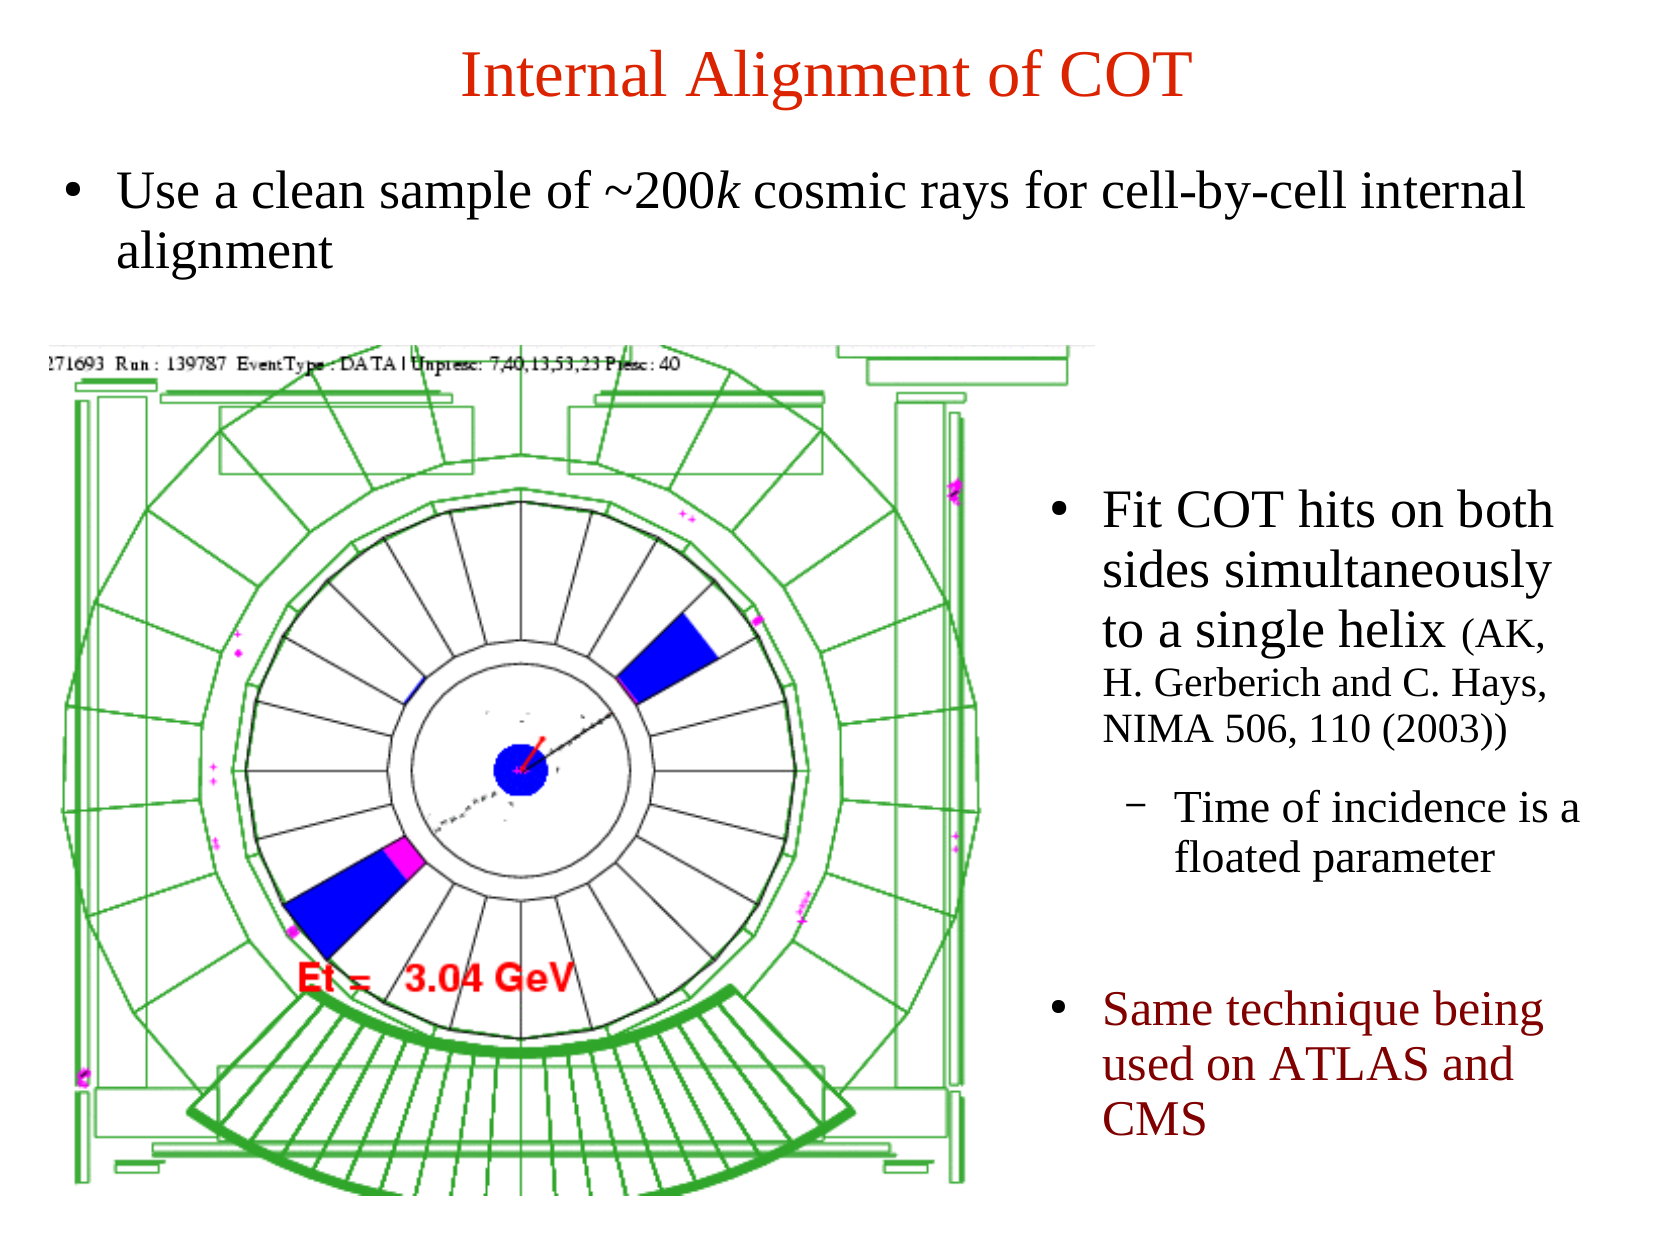

# Internal Alignment of COT
Use a clean sample of ~200k cosmic rays for cell-by-cell internal alignment
Fit COT hits on both sides simultaneously to a single helix (AK, H. Gerberich and C. Hays, NIMA 506, 110 (2003))
Time of incidence is a floated parameter
Same technique being used on ATLAS and CMS